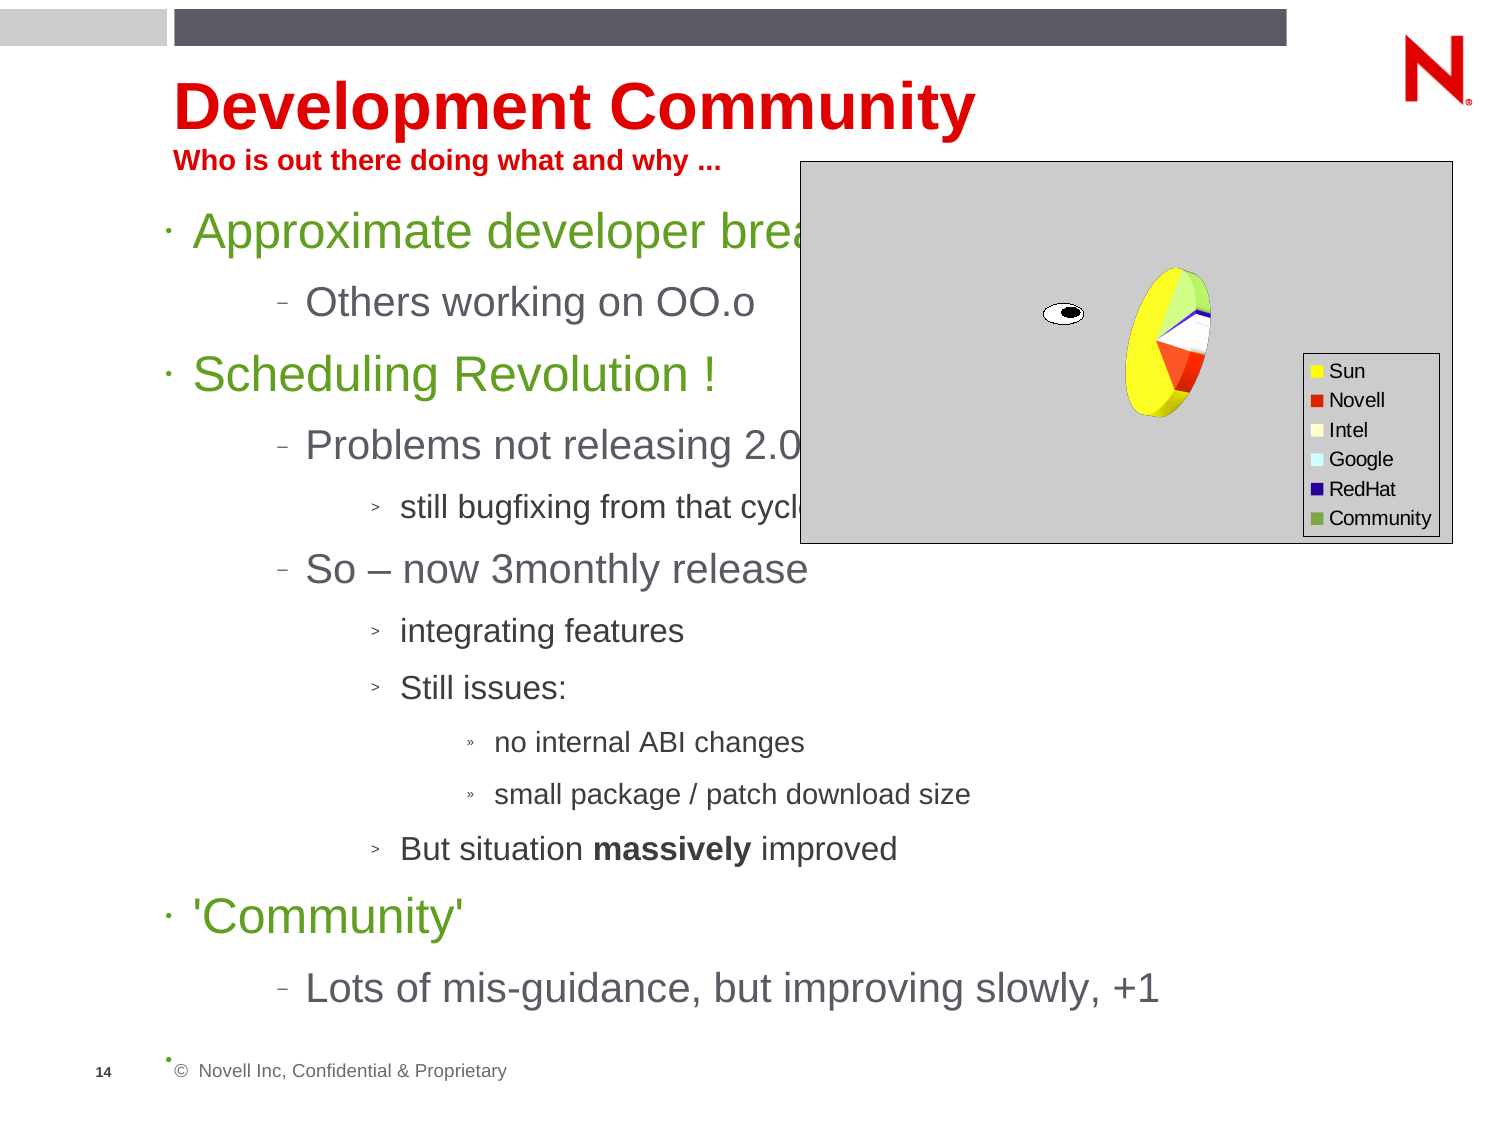

# Development Community Who is out there doing what and why ...
[unsupported chart]
Approximate developer breakdown
Others working on OO.o
Scheduling Revolution !
Problems not releasing 2.0 for 20 months
still bugfixing from that cycle
So – now 3monthly release
integrating features
Still issues:
no internal ABI changes
small package / patch download size
But situation massively improved
'Community'
Lots of mis-guidance, but improving slowly, +1